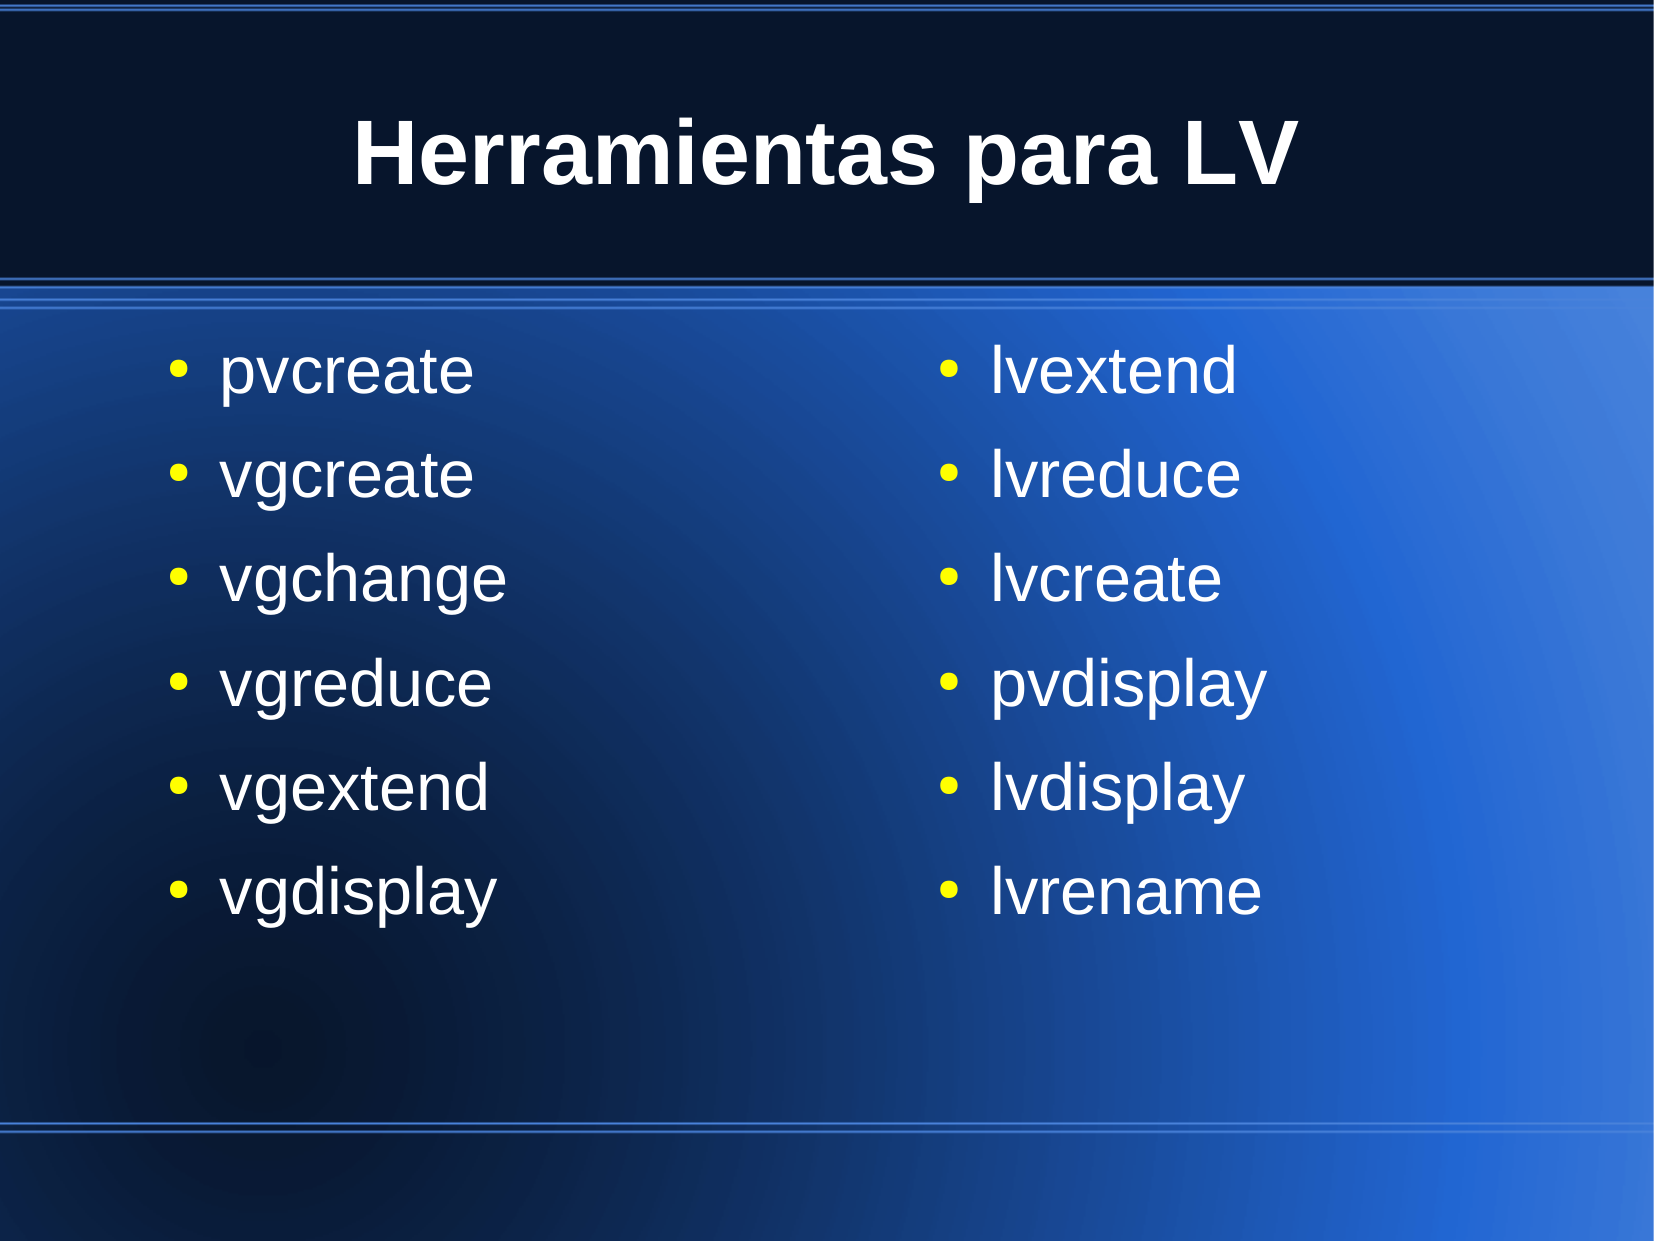

# Herramientas para LV
pvcreate
vgcreate
vgchange
vgreduce
vgextend
vgdisplay
lvextend
lvreduce
lvcreate
pvdisplay
lvdisplay
lvrename